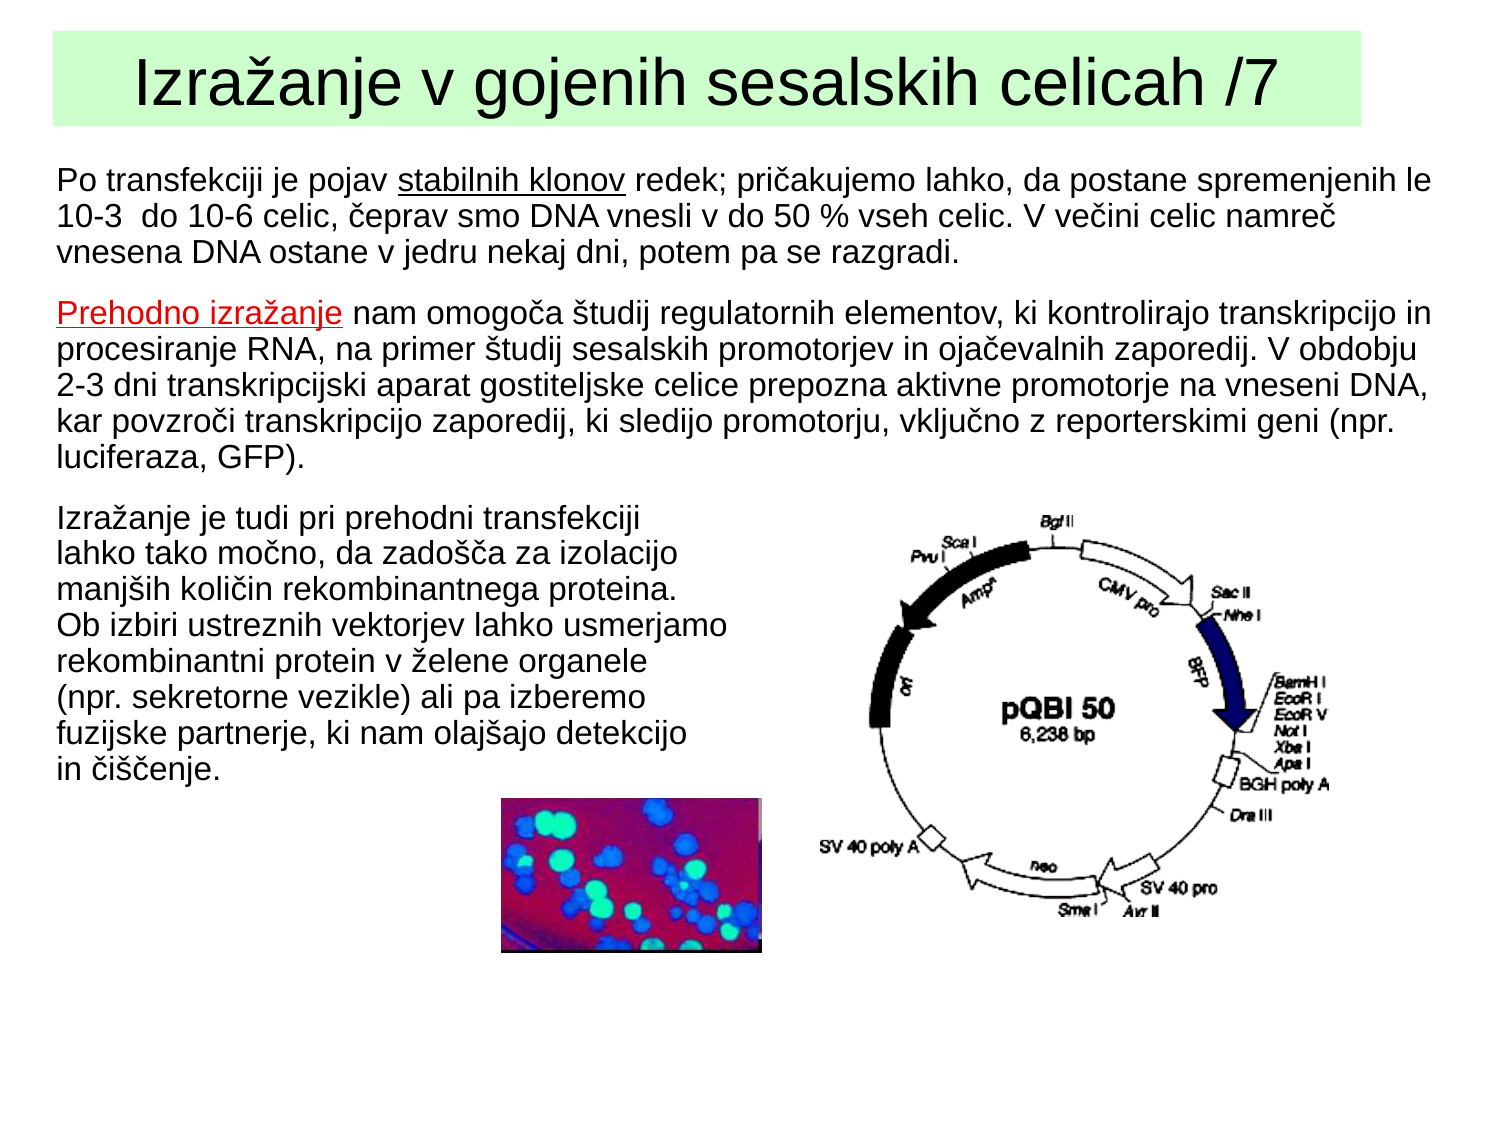

Izražanje v gojenih sesalskih celicah /7
# Po transfekciji je pojav stabilnih klonov redek; pričakujemo lahko, da postane spremenjenih le 10-3 do 10-6 celic, čeprav smo DNA vnesli v do 50 % vseh celic. V večini celic namreč vnesena DNA ostane v jedru nekaj dni, potem pa se razgradi.
Prehodno izražanje nam omogoča študij regulatornih elementov, ki kontrolirajo transkripcijo in procesiranje RNA, na primer študij sesalskih promotorjev in ojačevalnih zaporedij. V obdobju 2-3 dni transkripcijski aparat gostiteljske celice prepozna aktivne promotorje na vneseni DNA, kar povzroči transkripcijo zaporedij, ki sledijo promotorju, vključno z reporterskimi geni (npr. luciferaza, GFP).
Izražanje je tudi pri prehodni transfekciji
lahko tako močno, da zadošča za izolacijo
manjših količin rekombinantnega proteina.
Ob izbiri ustreznih vektorjev lahko usmerjamo
rekombinantni protein v želene organele
(npr. sekretorne vezikle) ali pa izberemo
fuzijske partnerje, ki nam olajšajo detekcijo
in čiščenje.